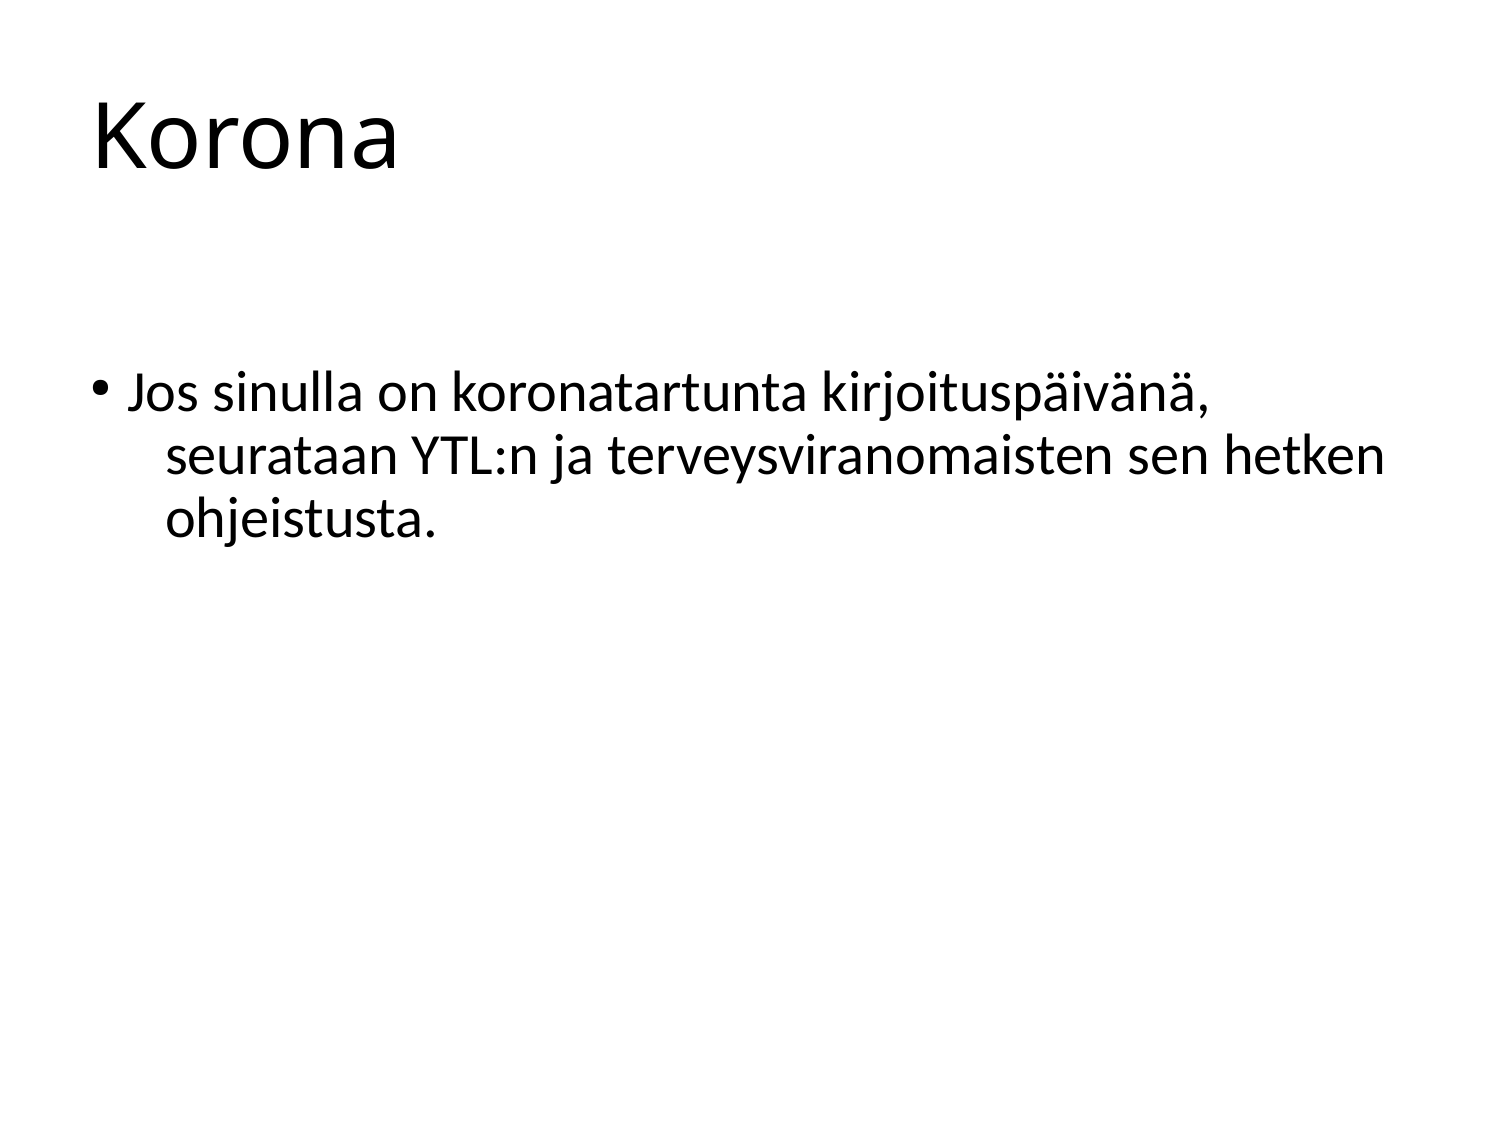

# Korona
Jos sinulla on koronatartunta kirjoituspäivänä, seurataan YTL:n ja terveysviranomaisten sen hetken ohjeistusta.